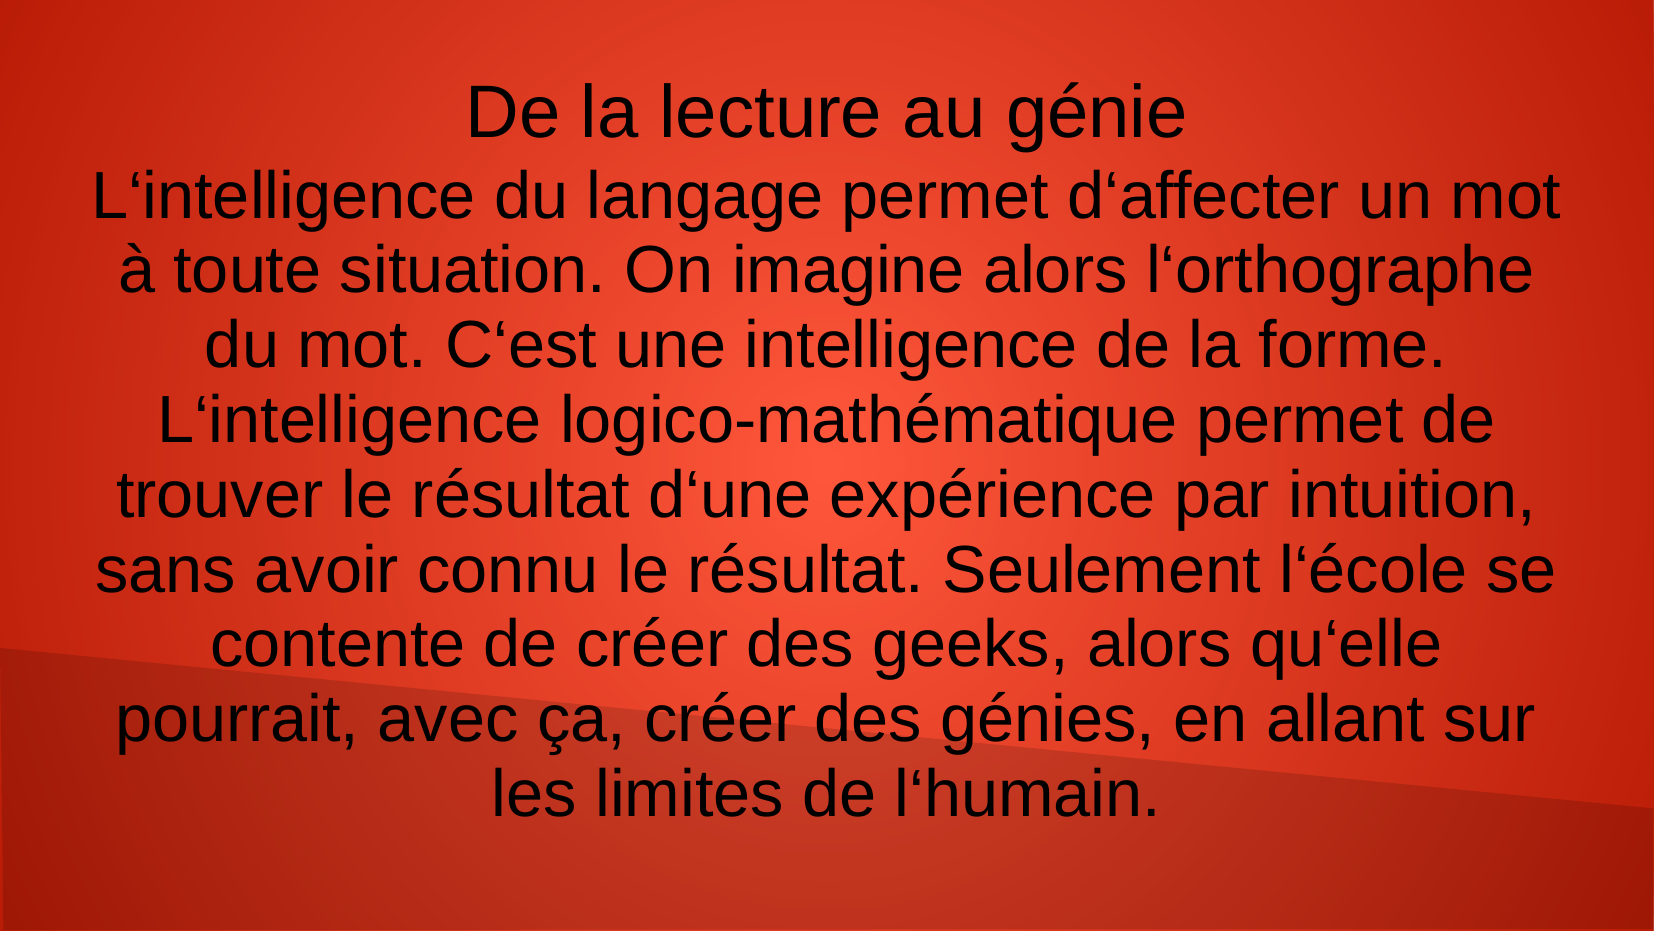

# De la lecture au génie
L‘intelligence du langage permet d‘affecter un mot à toute situation. On imagine alors l‘orthographe du mot. C‘est une intelligence de la forme.
L‘intelligence logico-mathématique permet de trouver le résultat d‘une expérience par intuition, sans avoir connu le résultat. Seulement l‘école se contente de créer des geeks, alors qu‘elle pourrait, avec ça, créer des génies, en allant sur les limites de l‘humain.